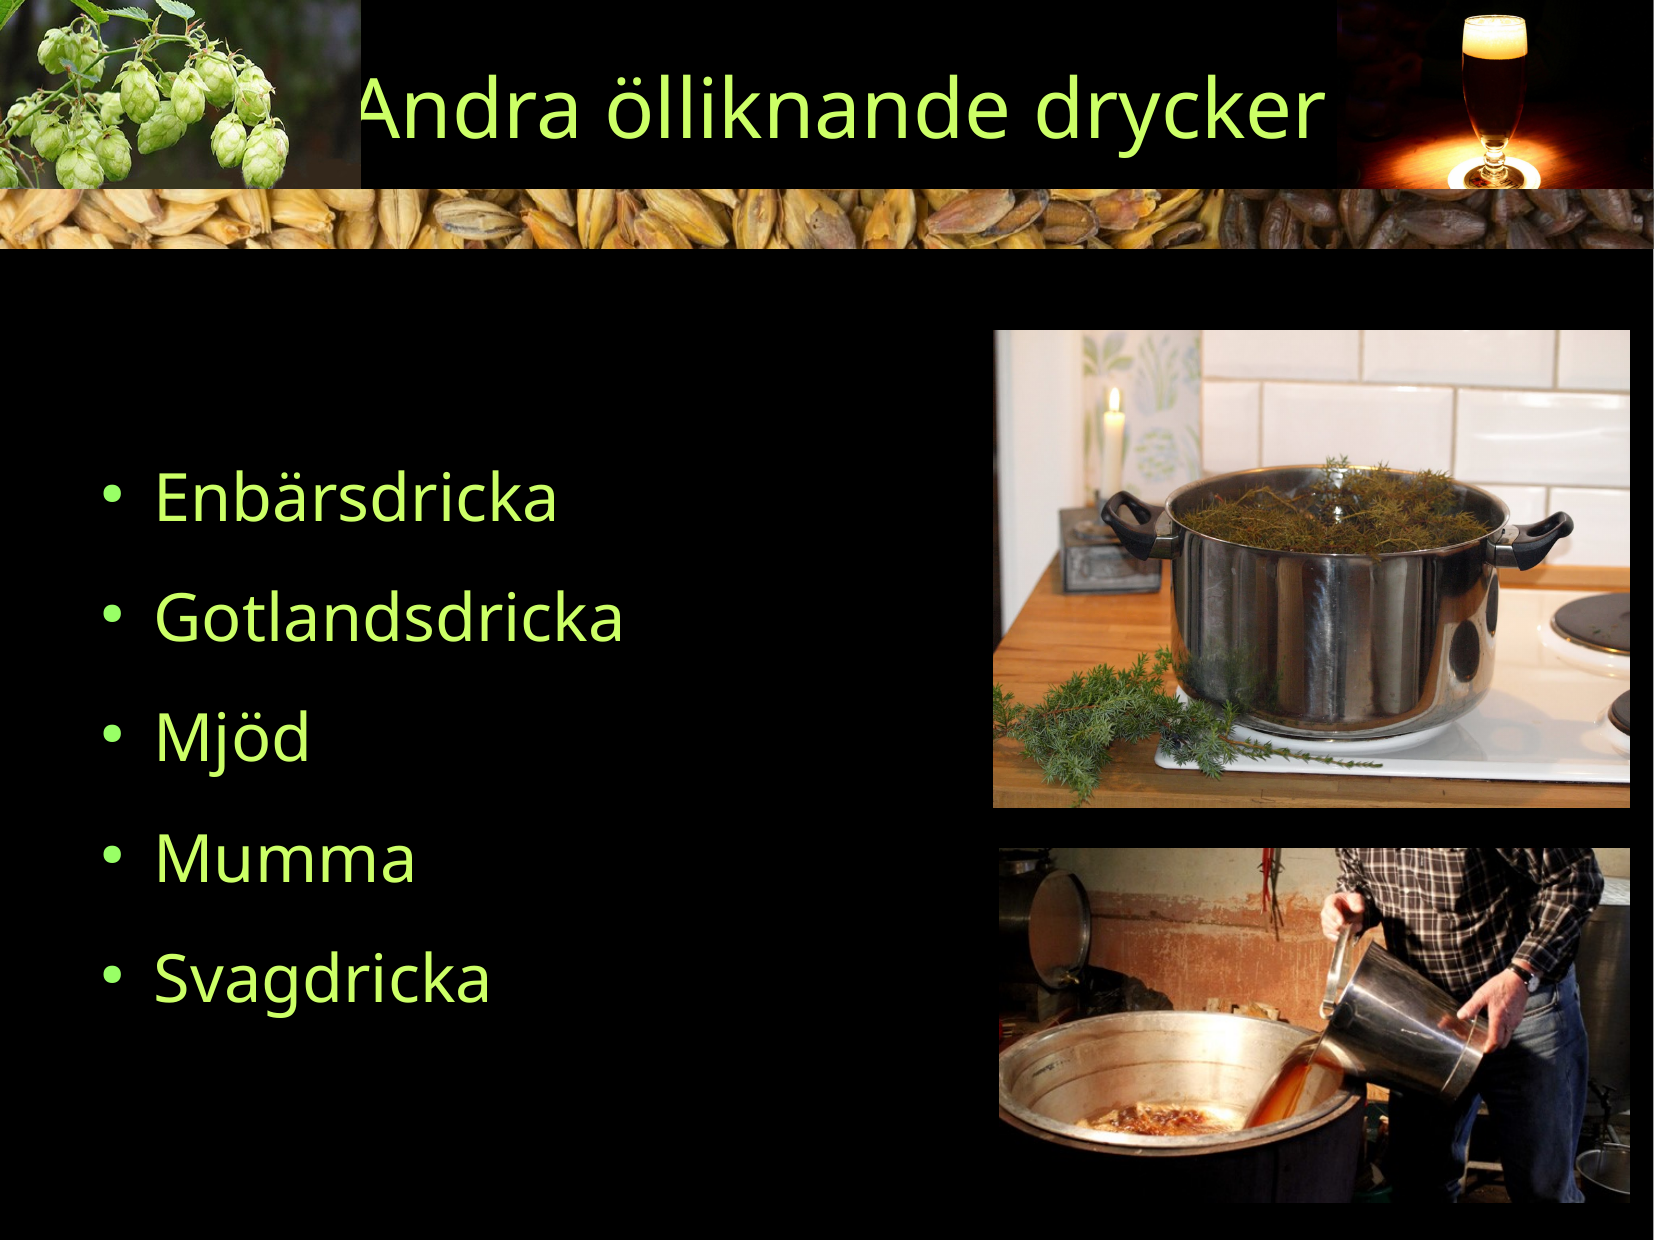

#
 Andra ölliknande drycker
Enbärsdricka
Gotlandsdricka
Mjöd
Mumma
Svagdricka